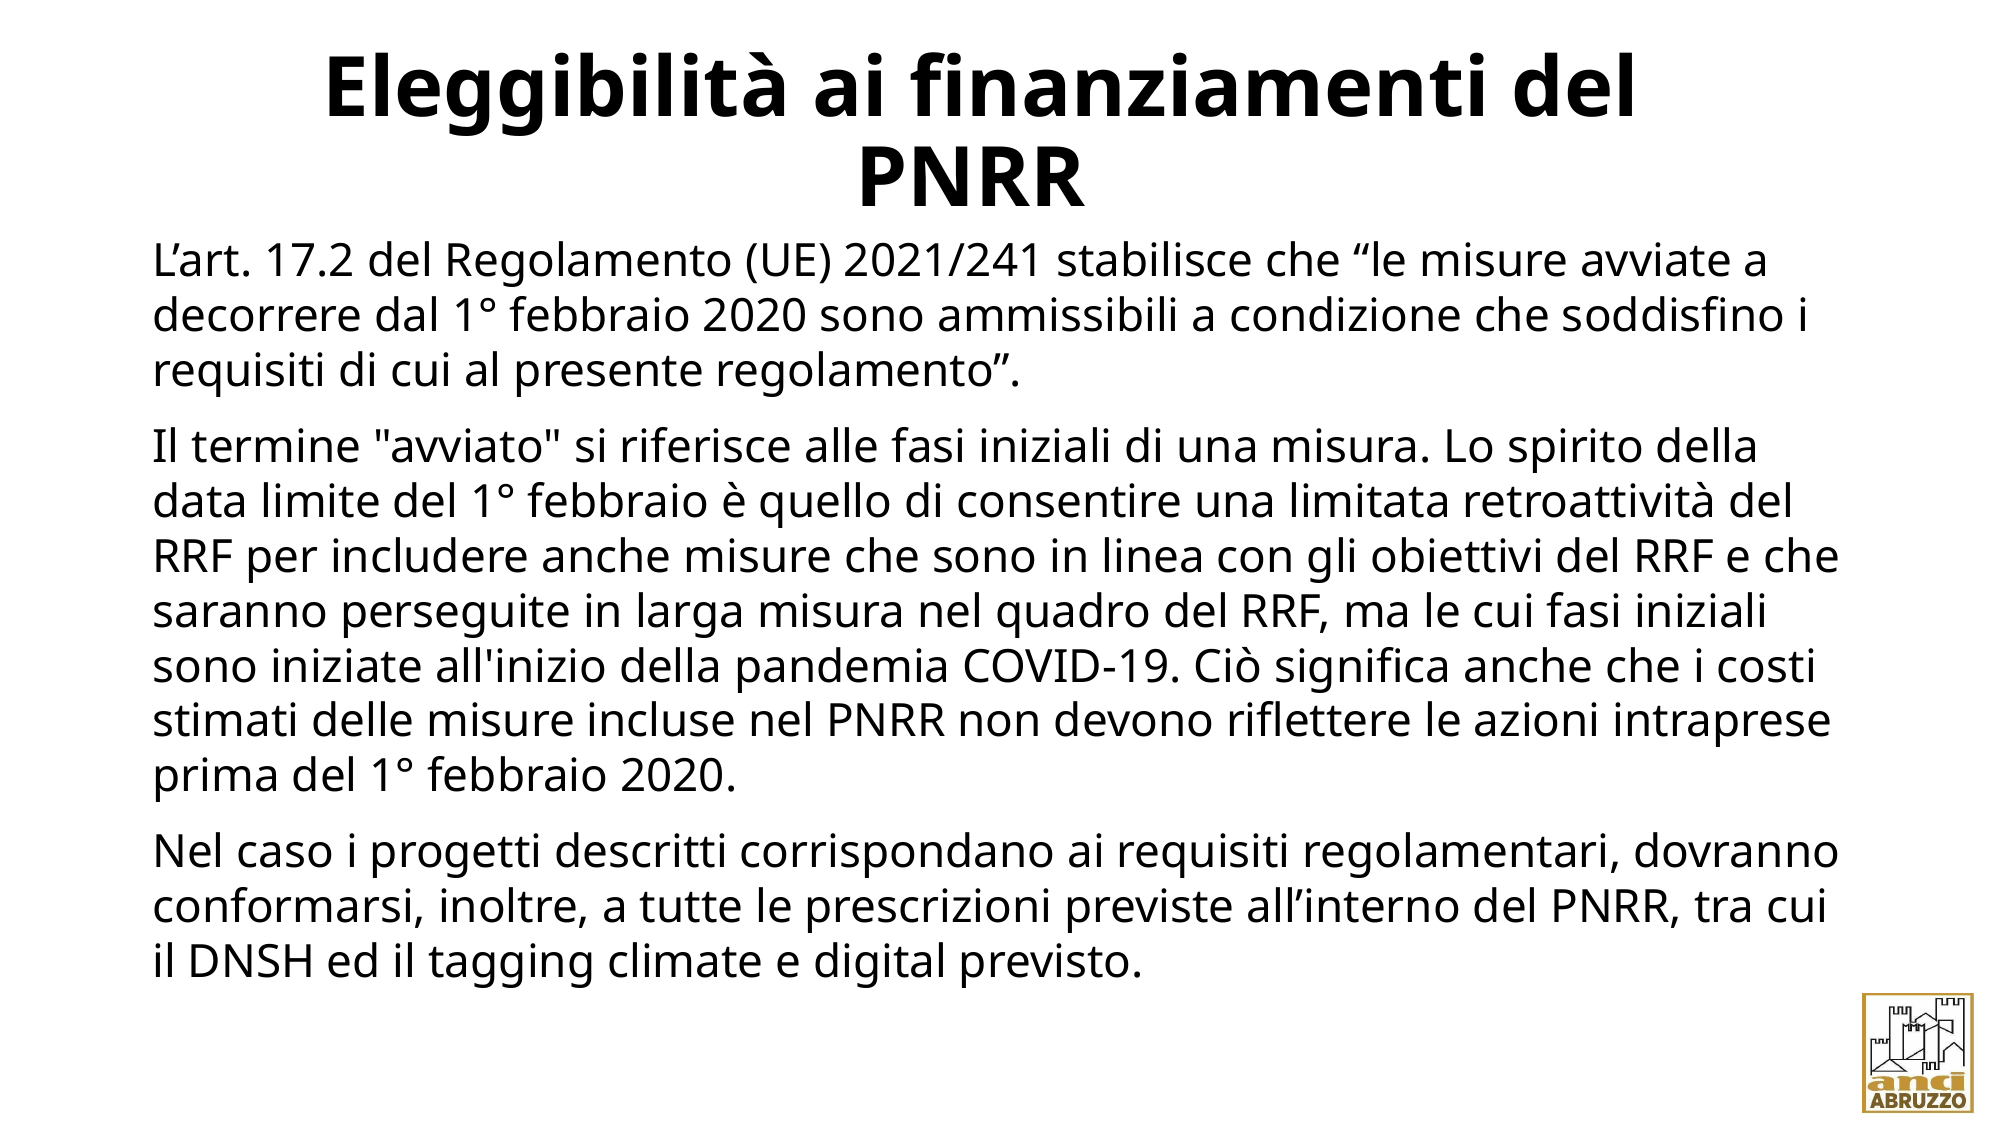

# Eleggibilità ai finanziamenti del PNRR
L’art. 17.2 del Regolamento (UE) 2021/241 stabilisce che “le misure avviate a decorrere dal 1° febbraio 2020 sono ammissibili a condizione che soddisfino i requisiti di cui al presente regolamento”.
Il termine "avviato" si riferisce alle fasi iniziali di una misura. Lo spirito della data limite del 1° febbraio è quello di consentire una limitata retroattività del RRF per includere anche misure che sono in linea con gli obiettivi del RRF e che saranno perseguite in larga misura nel quadro del RRF, ma le cui fasi iniziali sono iniziate all'inizio della pandemia COVID-19. Ciò significa anche che i costi stimati delle misure incluse nel PNRR non devono riflettere le azioni intraprese prima del 1° febbraio 2020.
Nel caso i progetti descritti corrispondano ai requisiti regolamentari, dovranno conformarsi, inoltre, a tutte le prescrizioni previste all’interno del PNRR, tra cui il DNSH ed il tagging climate e digital previsto.